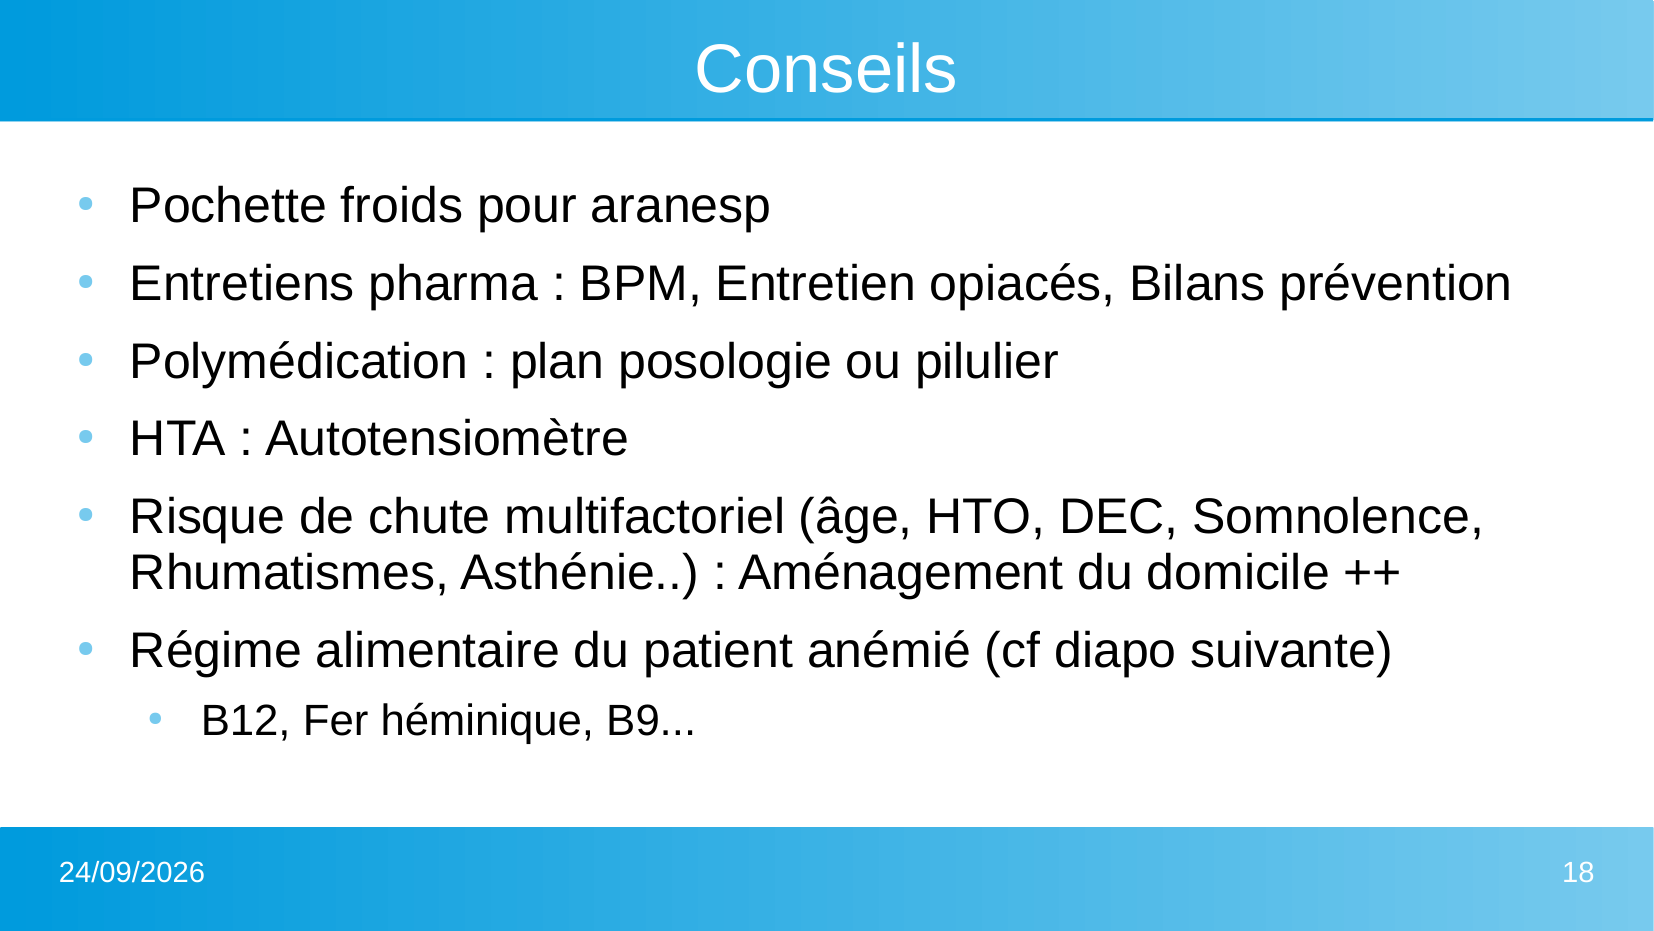

# Conseils
Pochette froids pour aranesp
Entretiens pharma : BPM, Entretien opiacés, Bilans prévention
Polymédication : plan posologie ou pilulier
HTA : Autotensiomètre
Risque de chute multifactoriel (âge, HTO, DEC, Somnolence, Rhumatismes, Asthénie..) : Aménagement du domicile ++
Régime alimentaire du patient anémié (cf diapo suivante)
B12, Fer héminique, B9...
18